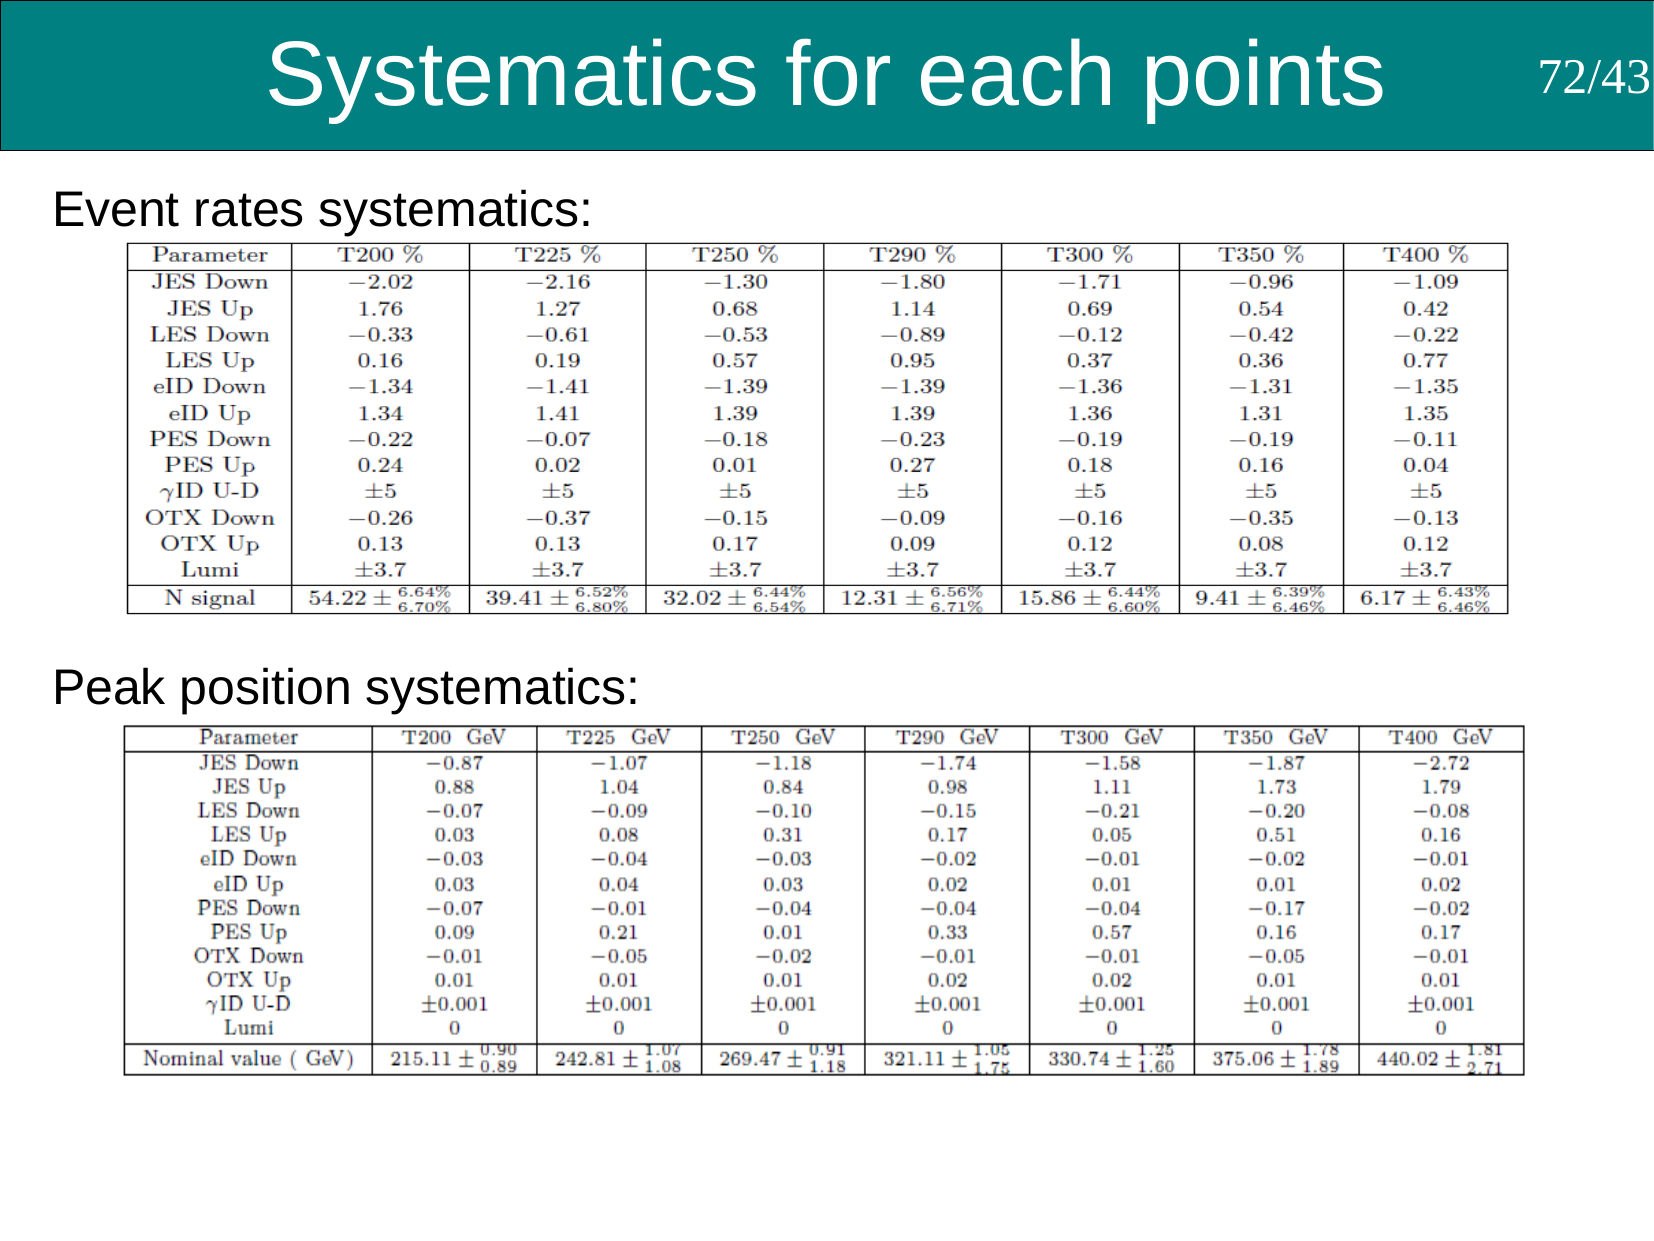

# Systematics for each points
72
Event rates systematics:
Peak position systematics: